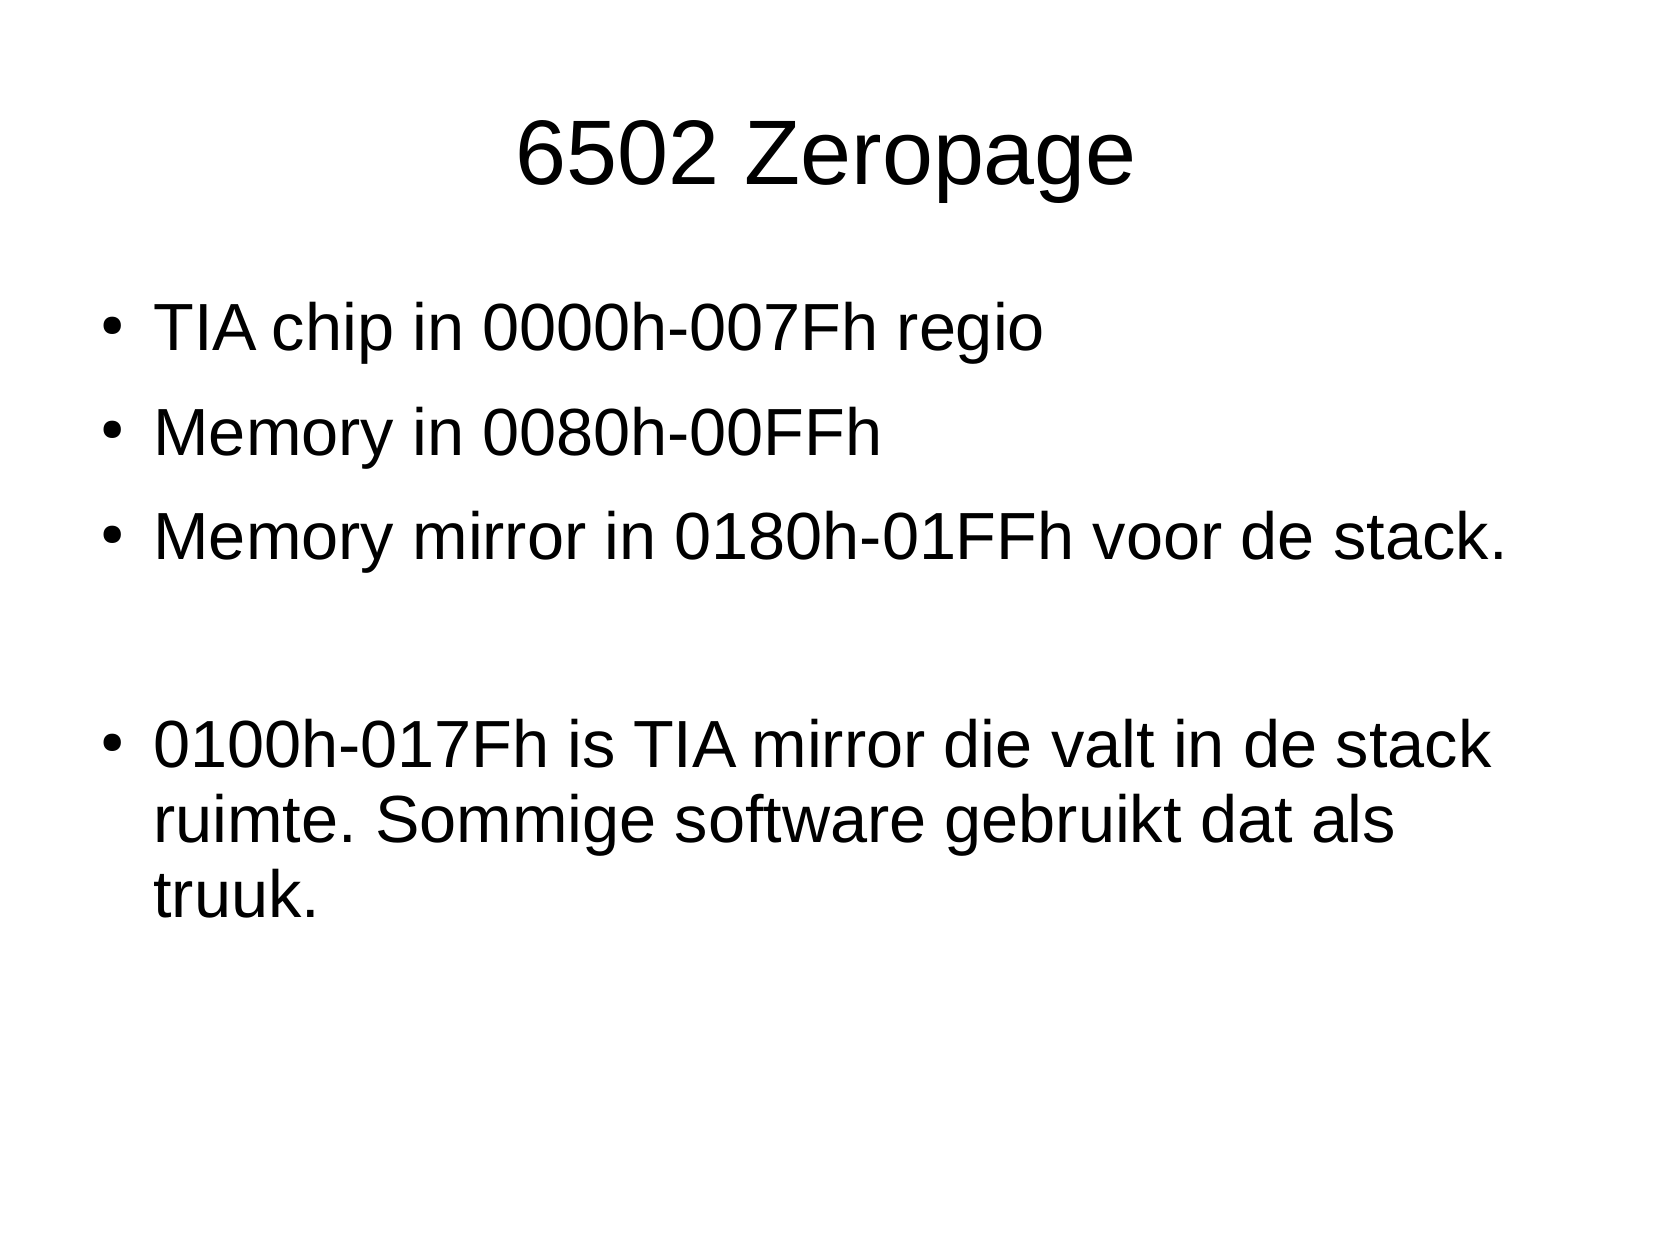

# 6502 Zeropage
TIA chip in 0000h-007Fh regio
Memory in 0080h-00FFh
Memory mirror in 0180h-01FFh voor de stack.
0100h-017Fh is TIA mirror die valt in de stack ruimte. Sommige software gebruikt dat als truuk.